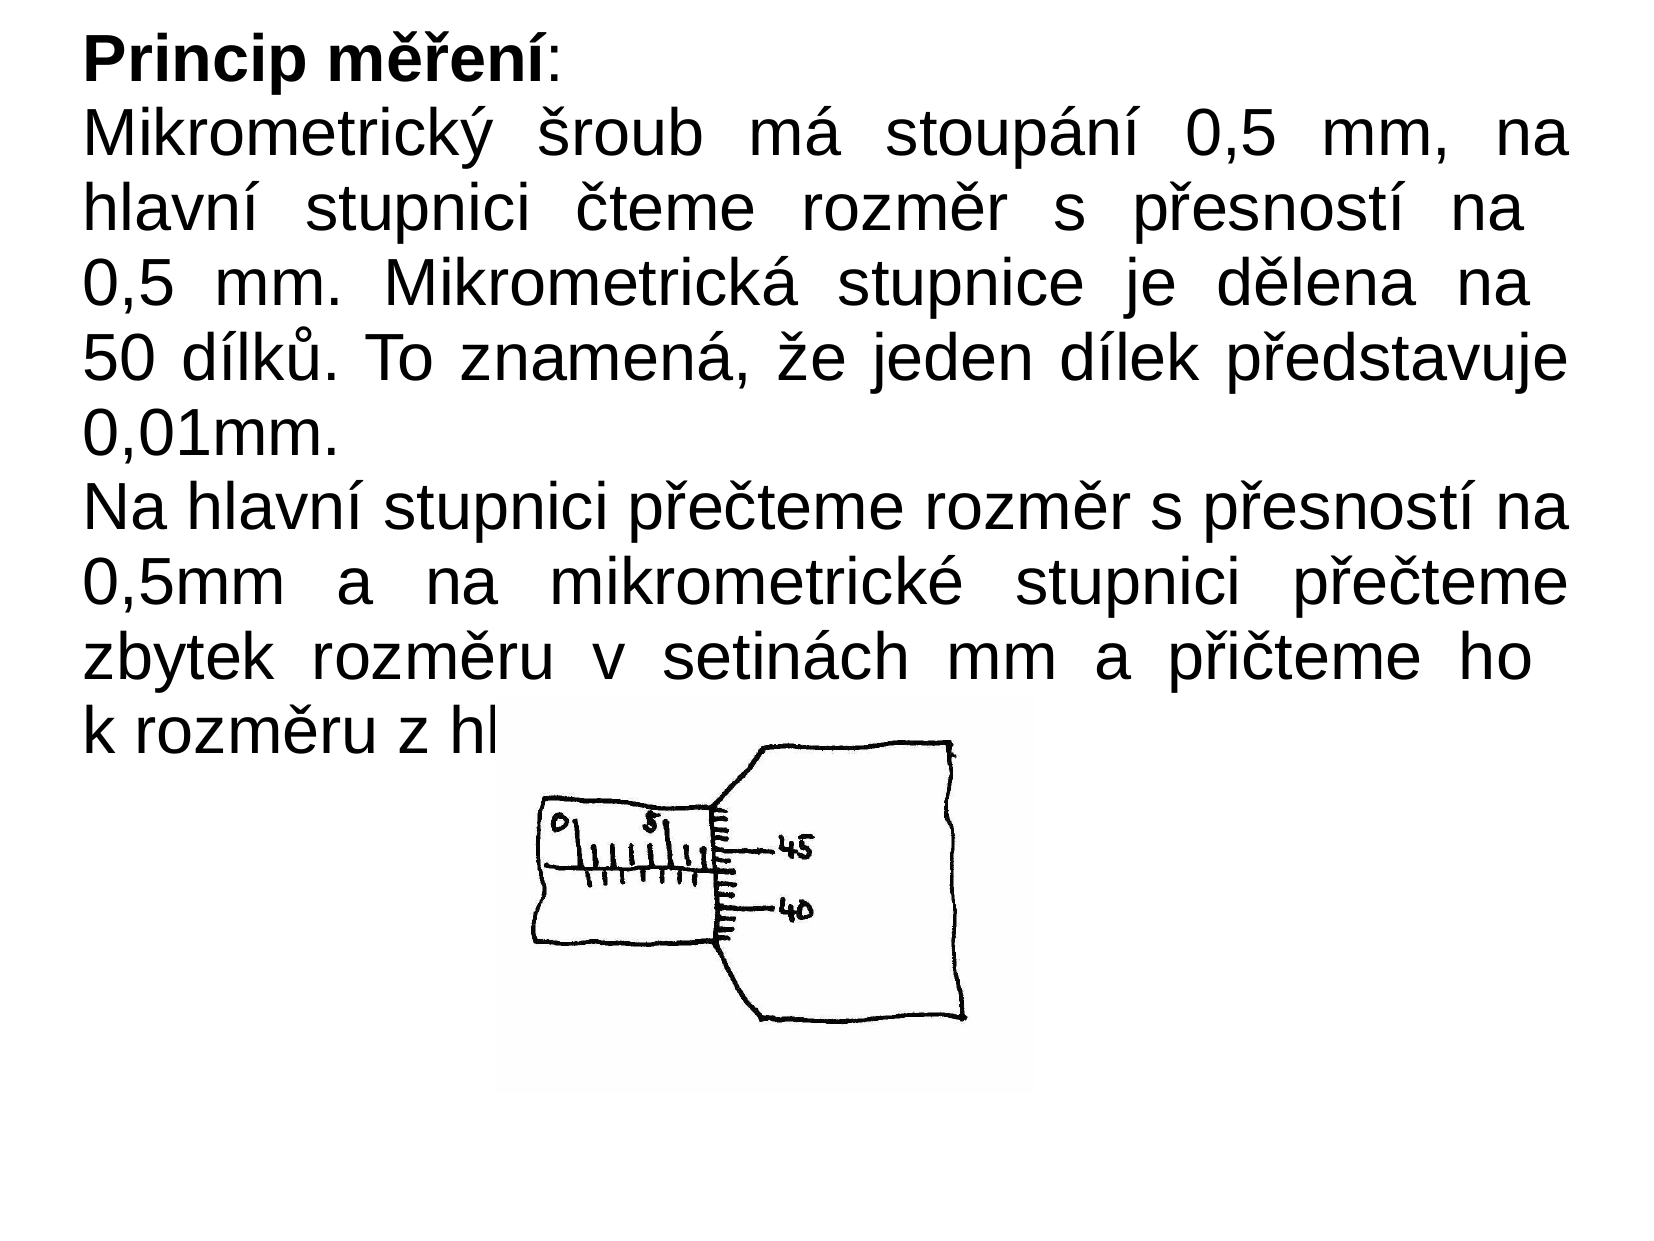

# Princip měření:
Mikrometrický šroub má stoupání 0,5 mm, na hlavní stupnici čteme rozměr s přesností na
0,5 mm. Mikrometrická stupnice je dělena na
50 dílků. To znamená, že jeden dílek představuje 0,01mm.
Na hlavní stupnici přečteme rozměr s přesností na 0,5mm a na mikrometrické stupnici přečteme zbytek rozměru v setinách mm a přičteme ho
k rozměru z hlavní stupnice .